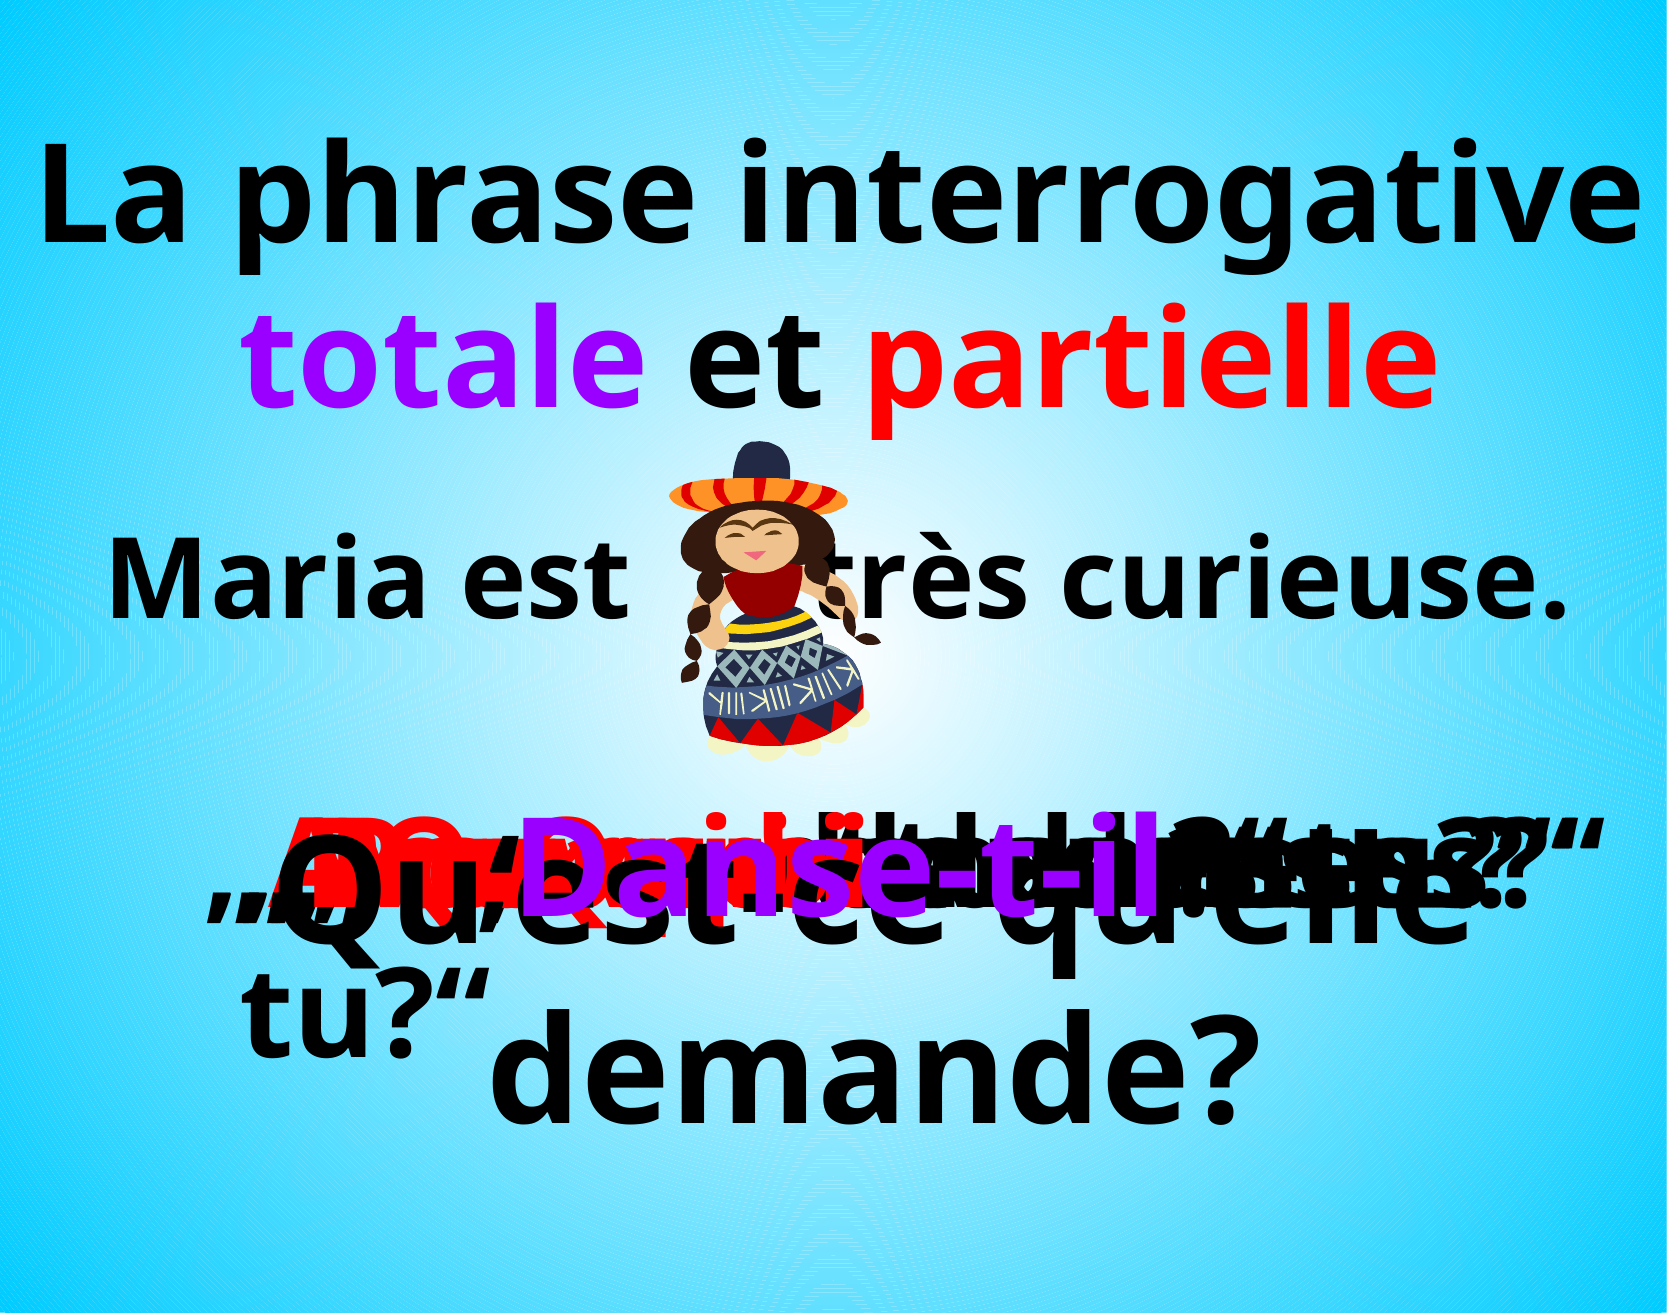

La phrase interrogative
totale et partielle
Maria est 		 très curieuse.
„Danse-t-il?“
„Pourquoi danses-tu?“
„Quand danses-tu?“
„Qui danse ?“
„Avec qui tu danses ?“
„Pour qui tu danses?“
Qu‘est-ce qu‘elle demande?